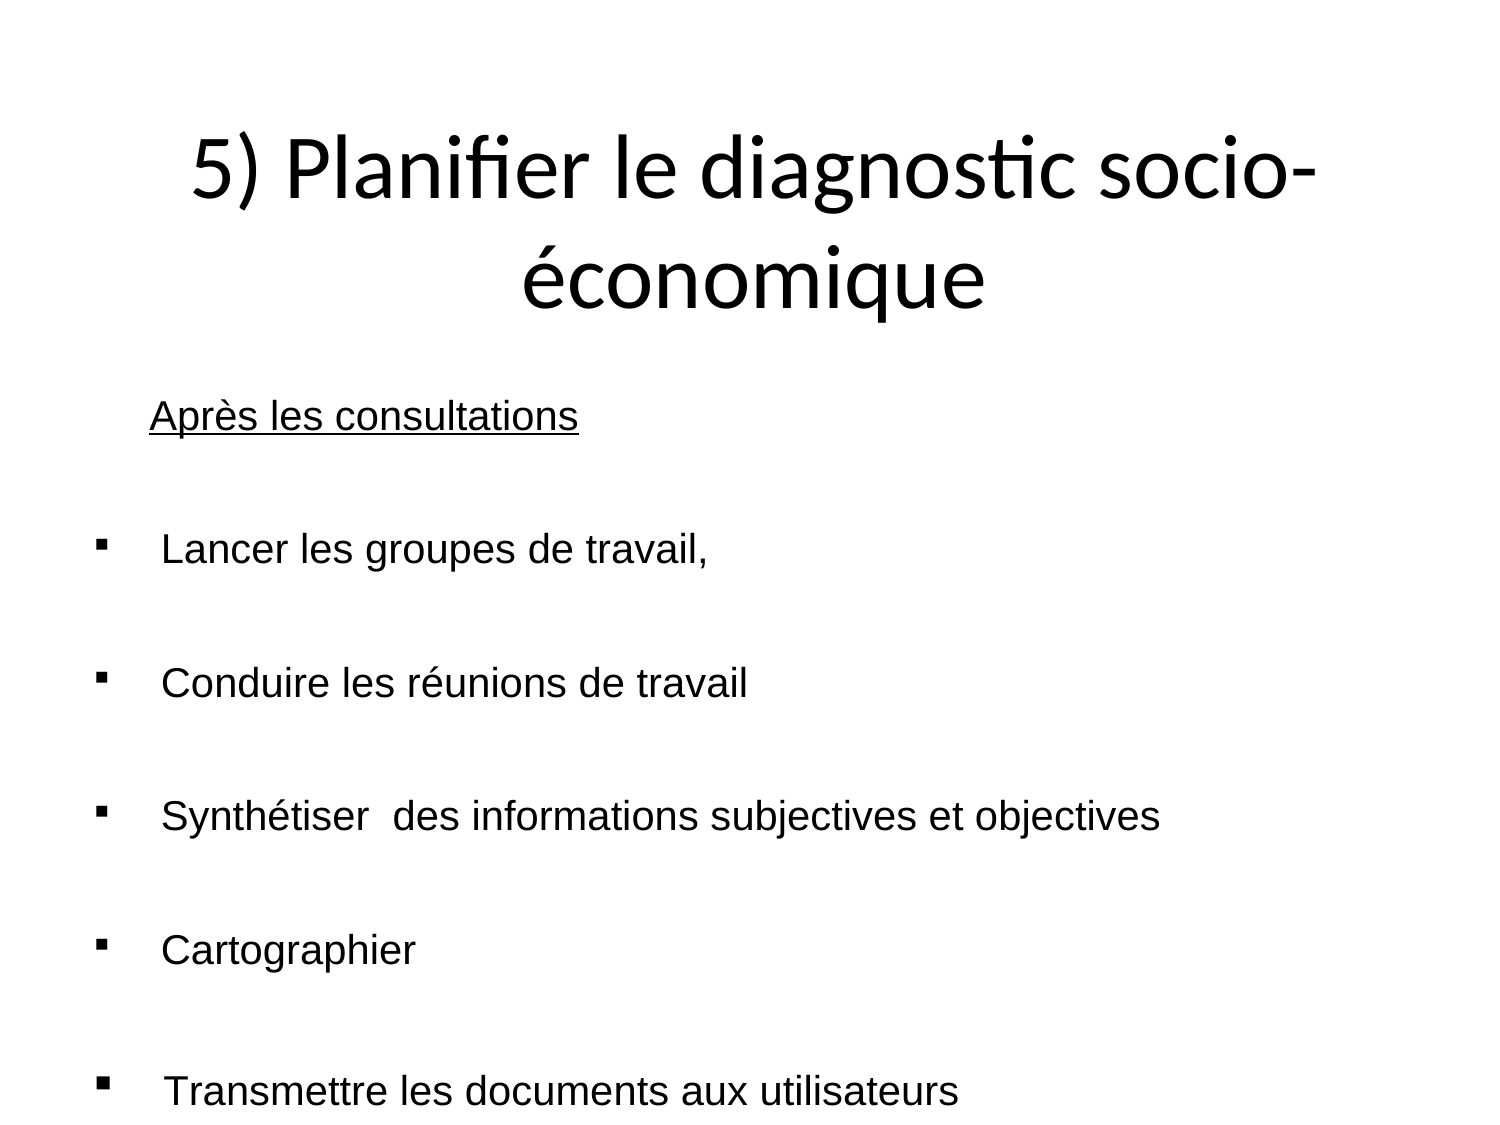

5) Planifier le diagnostic socio-économique
# Après les consultations
 Lancer les groupes de travail,
 Conduire les réunions de travail
 Synthétiser des informations subjectives et objectives
 Cartographier
 Transmettre les documents aux utilisateurs